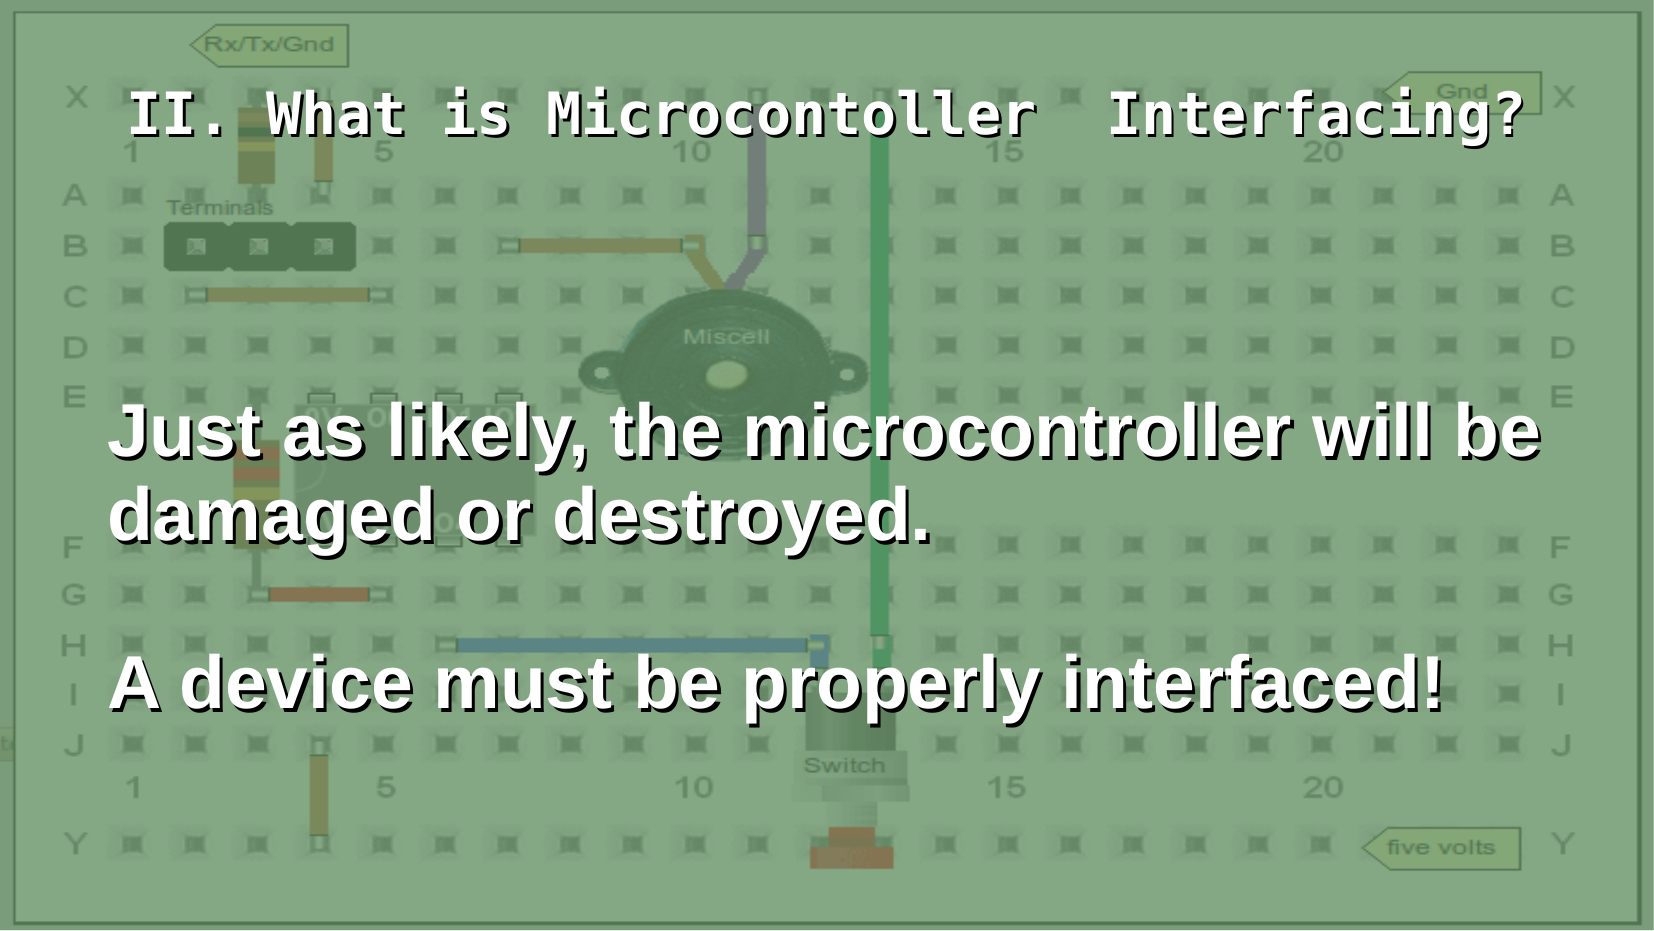

# II. What is Microcontoller Interfacing?
Just as likely, the microcontroller will be damaged or destroyed.
A device must be properly interfaced!